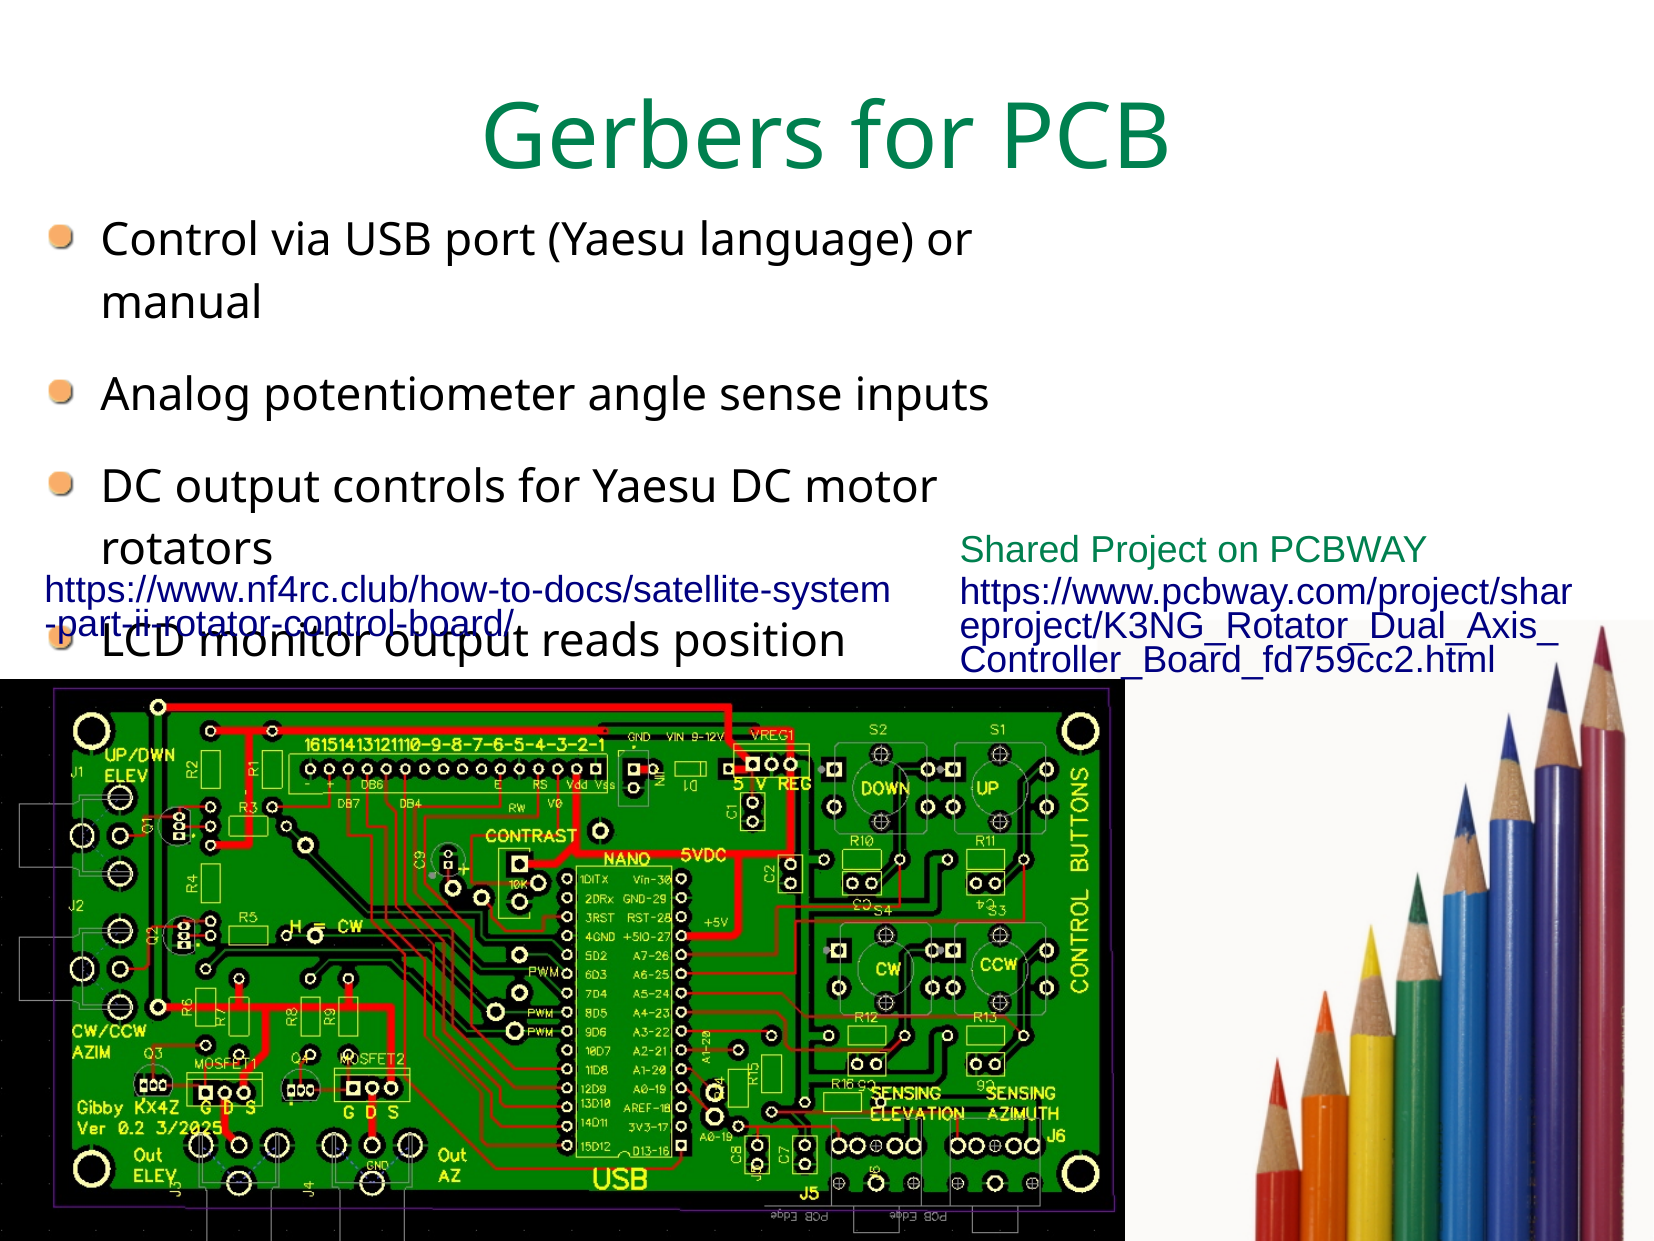

# Gerbers for PCB
Control via USB port (Yaesu language) or manual
Analog potentiometer angle sense inputs
DC output controls for Yaesu DC motor rotators
LCD monitor output reads position
Shared Project on PCBWAY
https://www.pcbway.com/project/shareproject/K3NG_Rotator_Dual_Axis_Controller_Board_fd759cc2.html
https://www.nf4rc.club/how-to-docs/satellite-system-part-ii-rotator-control-board/